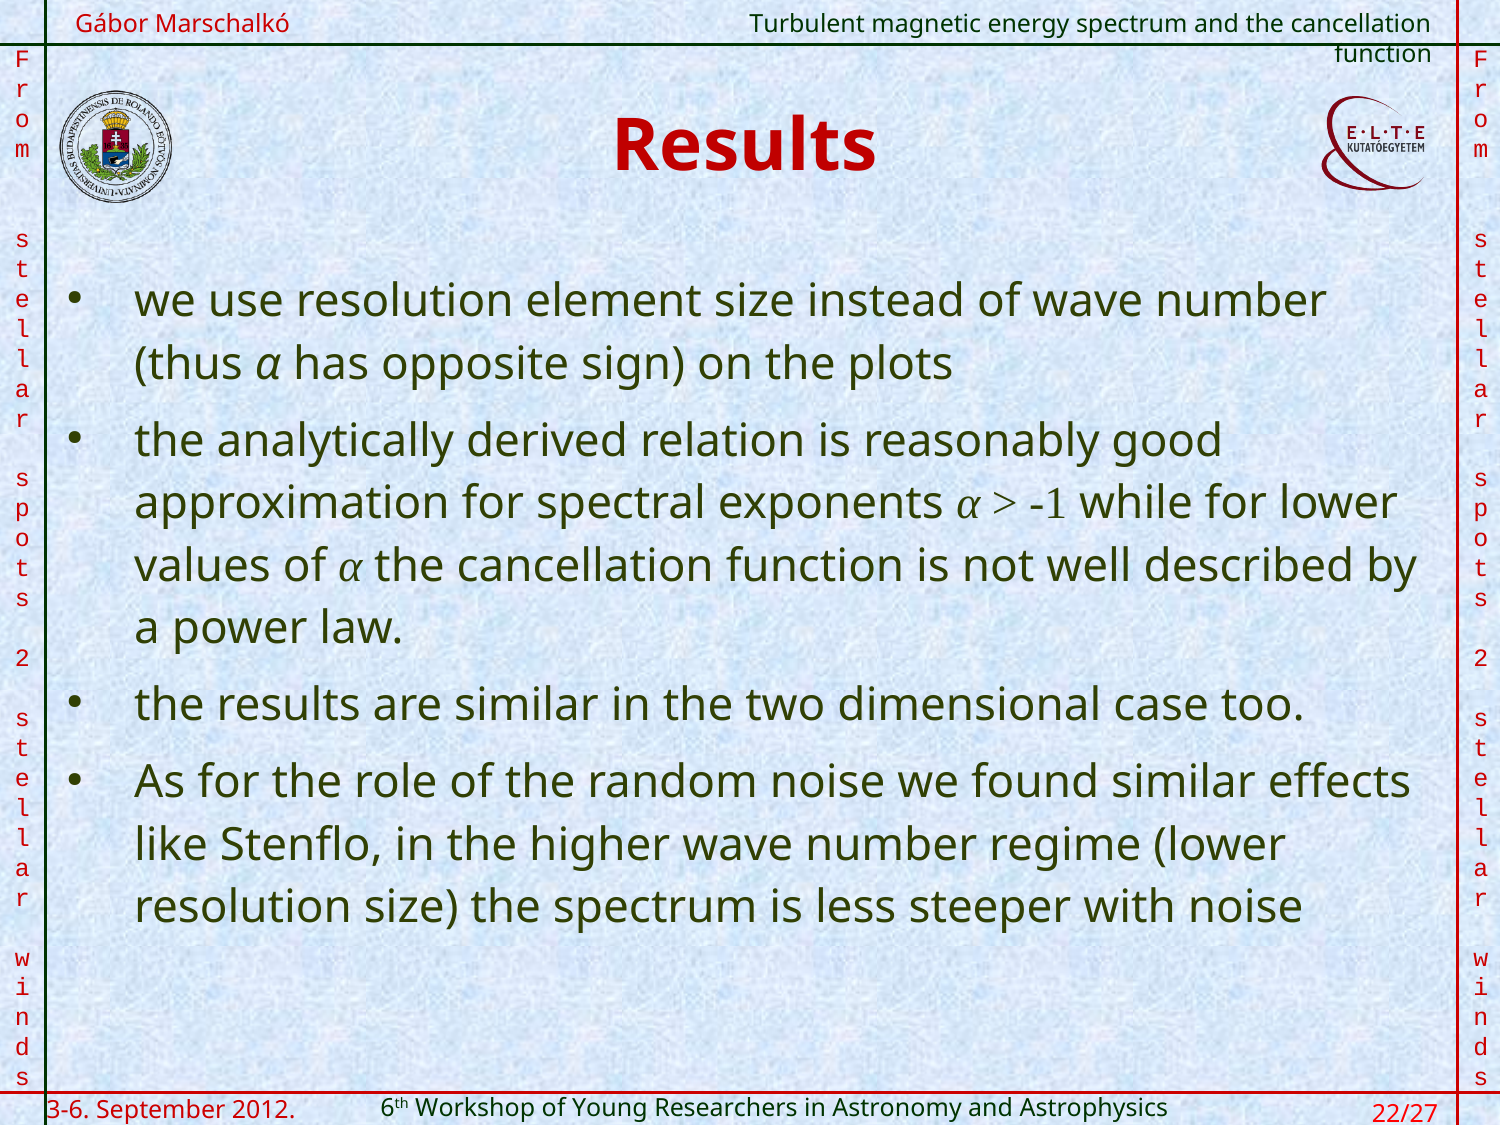

Results
# we use resolution element size instead of wave number (thus α has opposite sign) on the plots
the analytically derived relation is reasonably good approximation for spectral exponents α > -1 while for lower values of α the cancellation function is not well described by a power law.
the results are similar in the two dimensional case too.
As for the role of the random noise we found similar effects like Stenflo, in the higher wave number regime (lower resolution size) the spectrum is less steeper with noise